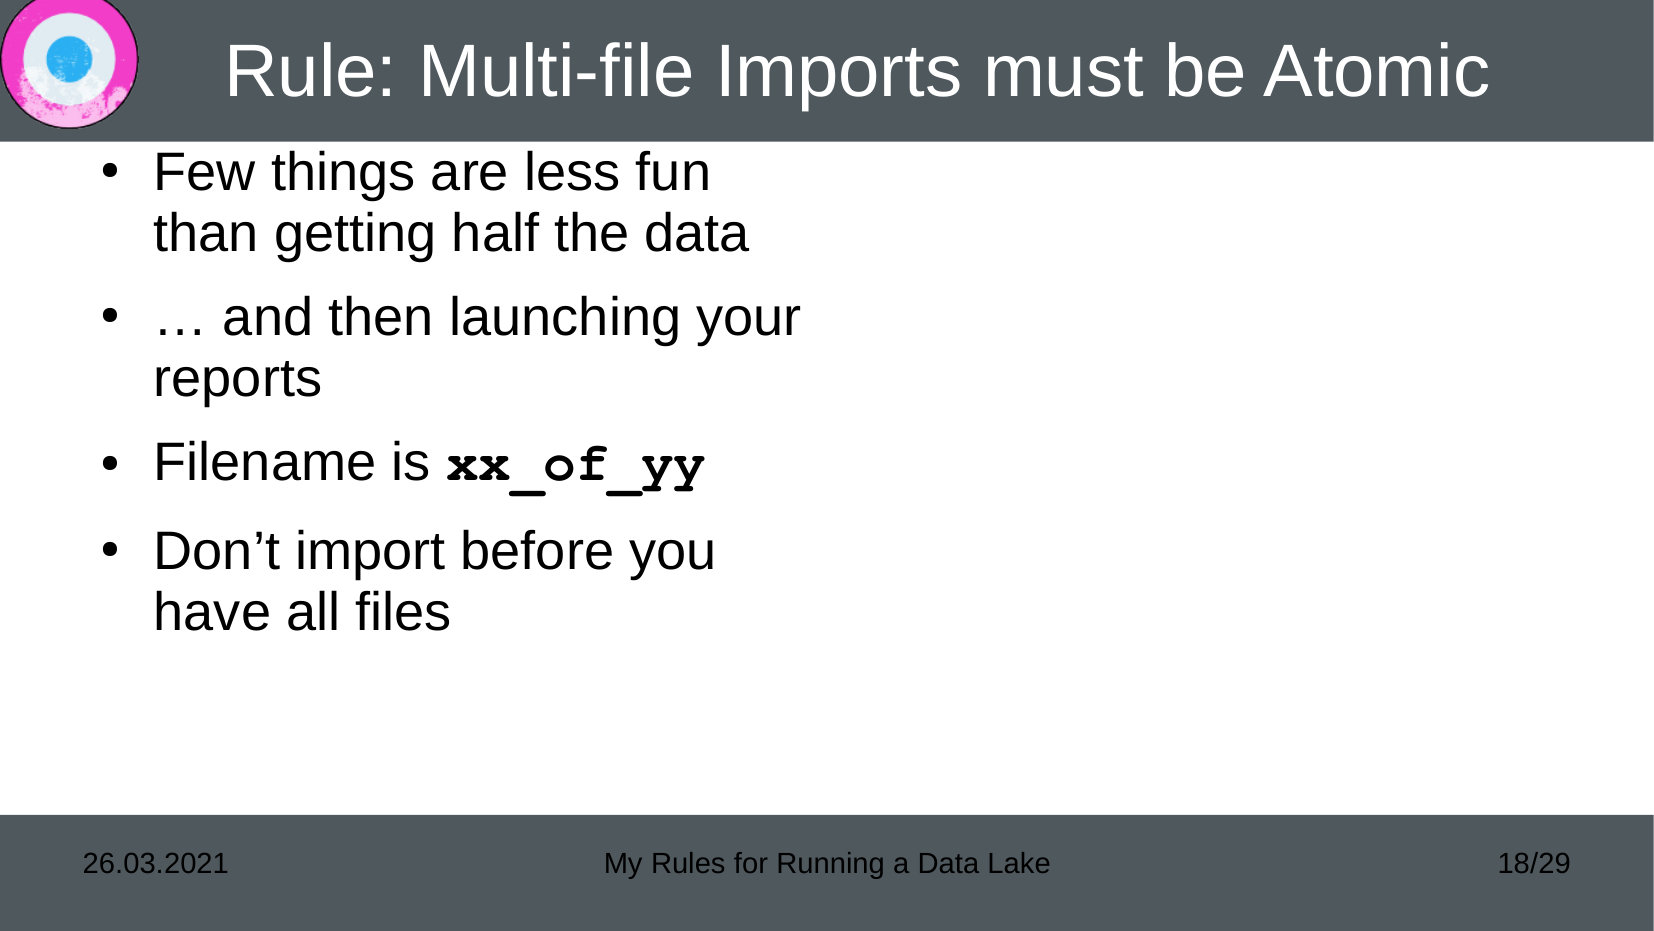

# Rule: Multi-file Imports must be Atomic
Few things are less fun than getting half the data
… and then launching your reports
Filename is xx_of_yy
Don’t import before you have all files
08. März 2019
18